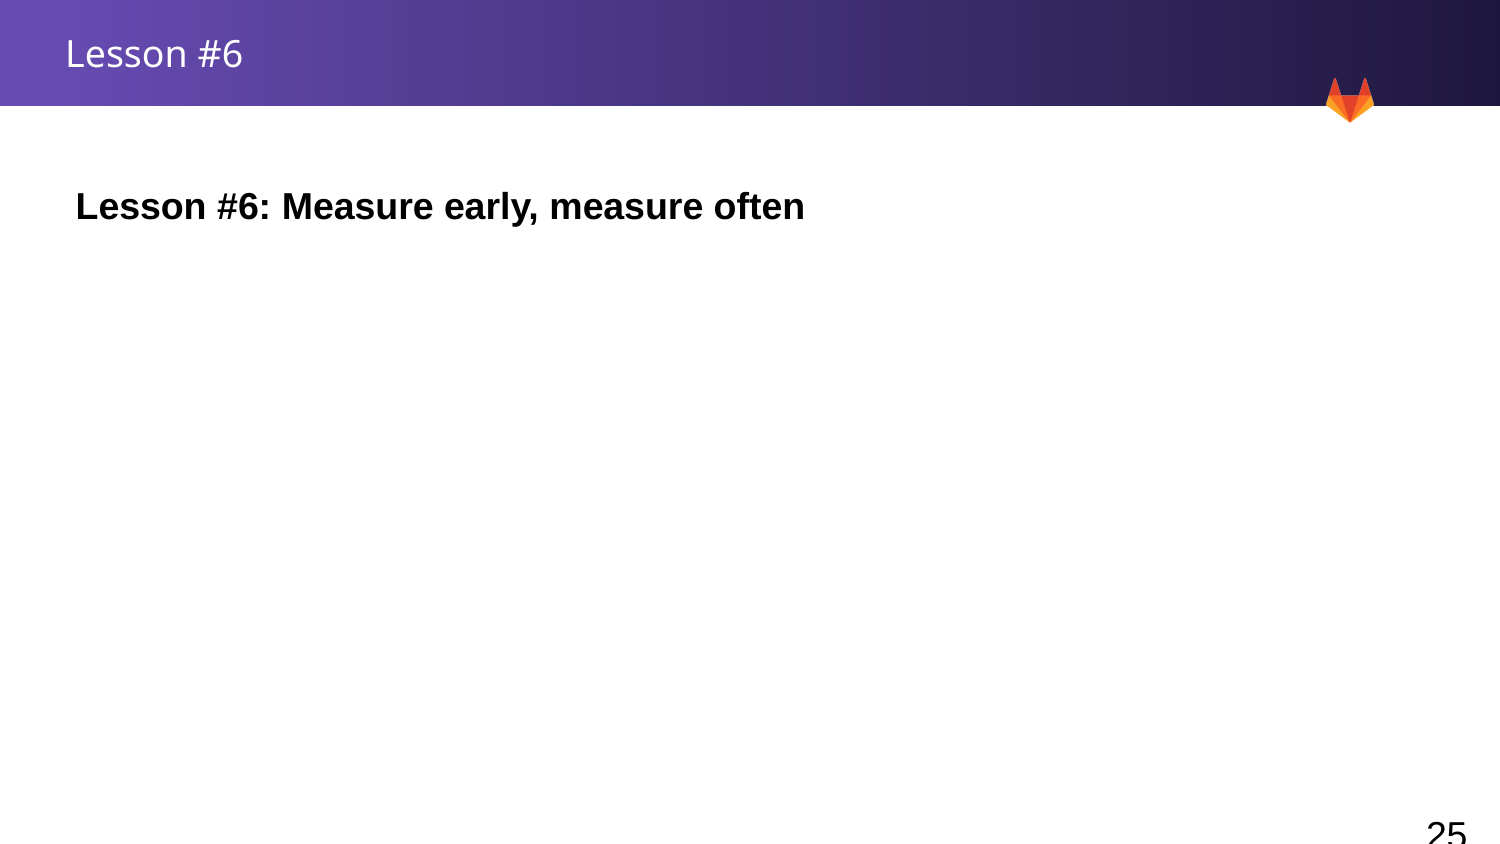

# Lesson #6
 Lesson #6: Measure early, measure often